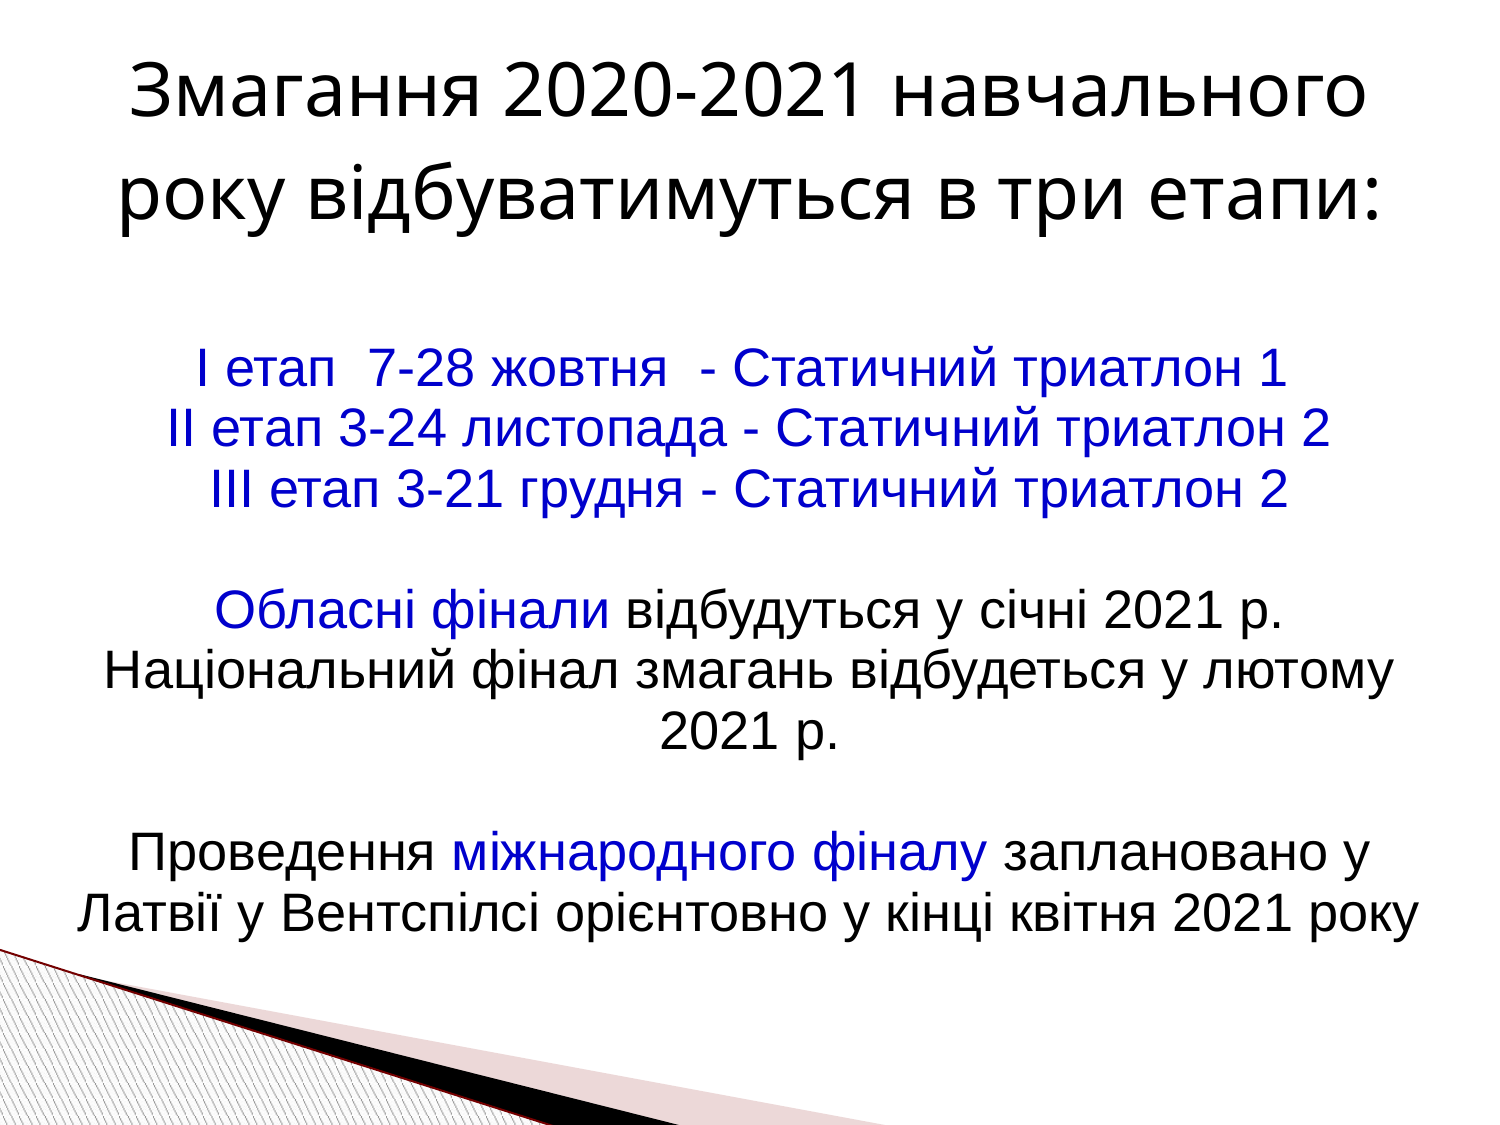

# Змагання 2020-2021 навчального року відбуватимуться в три етапи:
І етап 7-28 жовтня - Статичний триатлон 1
ІІ етап 3-24 листопада - Статичний триатлон 2
ІІІ етап 3-21 грудня - Статичний триатлон 2
Обласні фінали відбудуться у січні 2021 р.
Національний фінал змагань відбудеться у лютому 2021 р.
Проведення міжнародного фіналу заплановано у Латвії у Вентспілсі орієнтовно у кінці квітня 2021 року